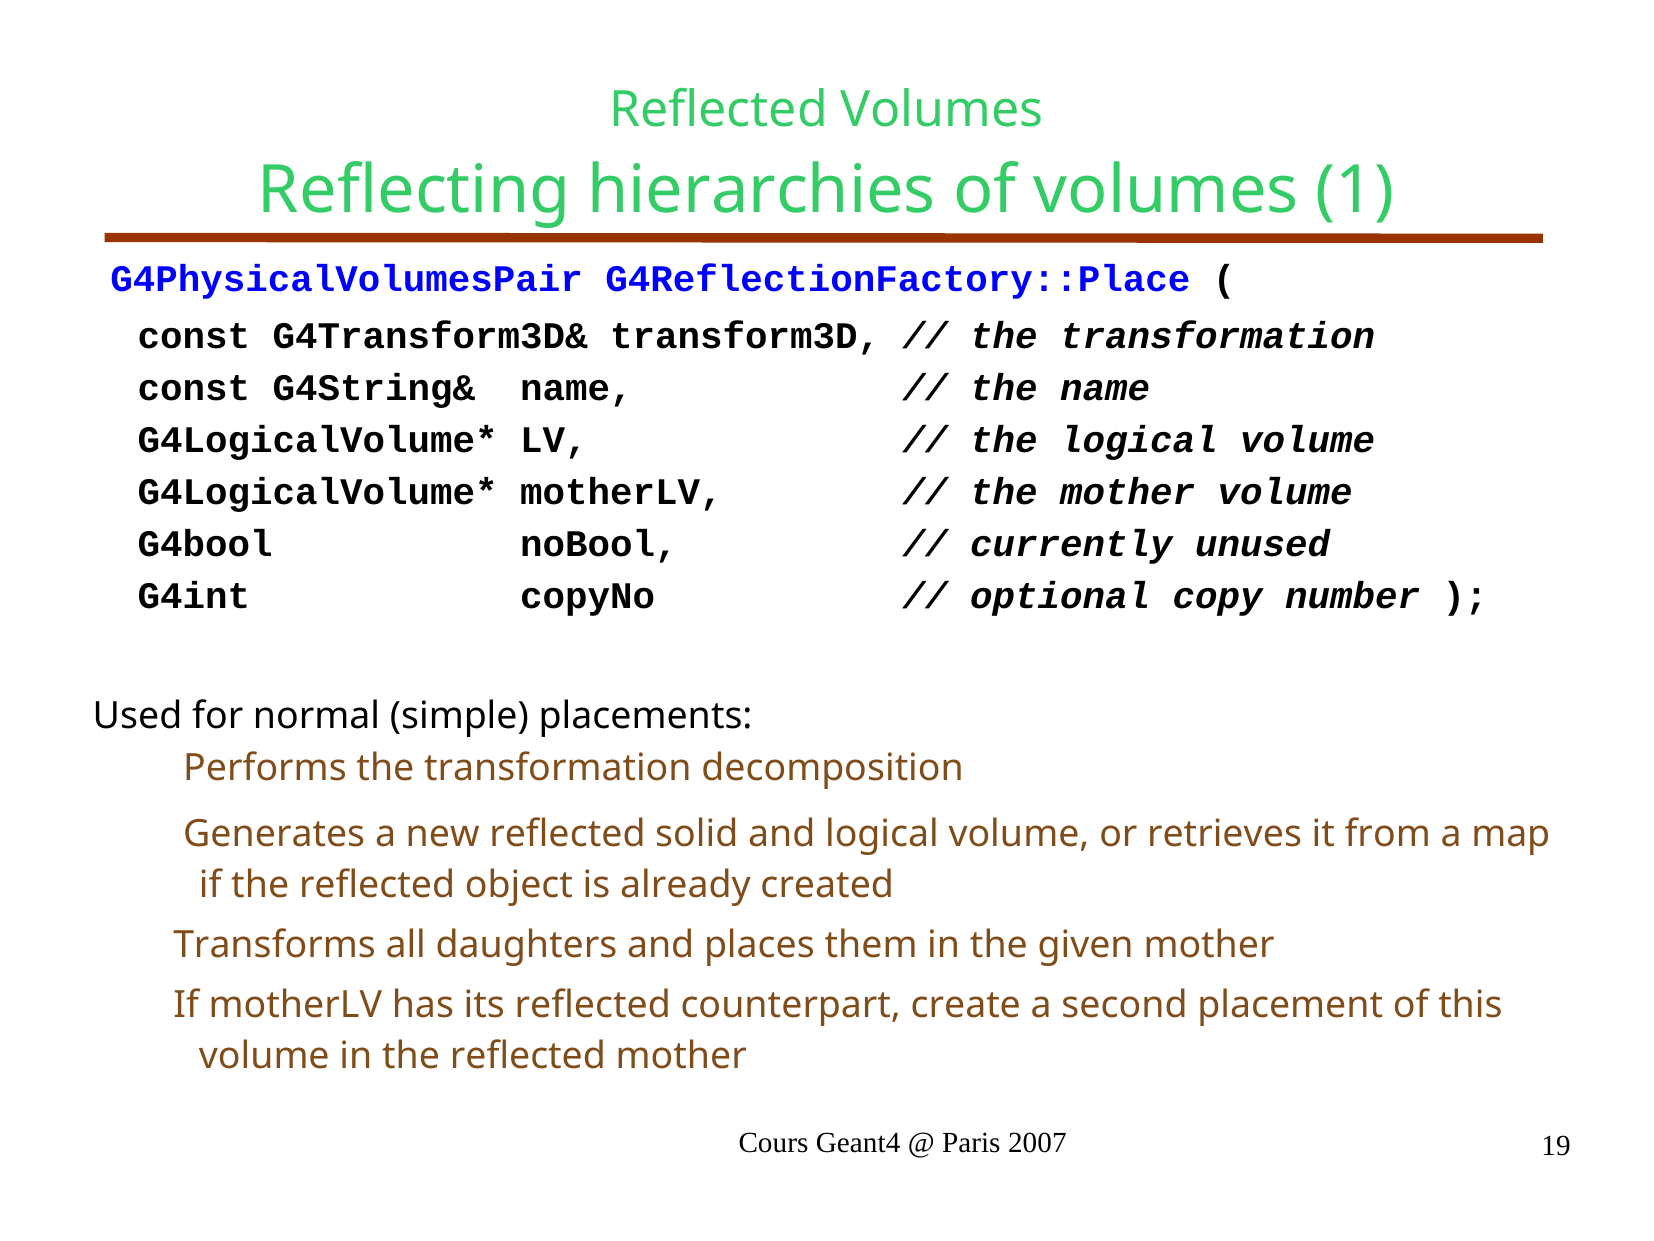

# Reflected Volumes Reflecting hierarchies of volumes (1)
G4PhysicalVolumesPair G4ReflectionFactory::Place (
 const G4Transform3D& transform3D, // the transformation
 const G4String& name, // the name
 G4LogicalVolume* LV, // the logical volume
 G4LogicalVolume* motherLV, // the mother volume
 G4bool noBool, // currently unused
 G4int copyNo // optional copy number );
Used for normal (simple) placements:
 Performs the transformation decomposition
 Generates a new reflected solid and logical volume, or retrieves it from a map if the reflected object is already created
 Transforms all daughters and places them in the given mother
 If motherLV has its reflected counterpart, create a second placement of this volume in the reflected mother
Cours Geant4 @ Paris 2007
19